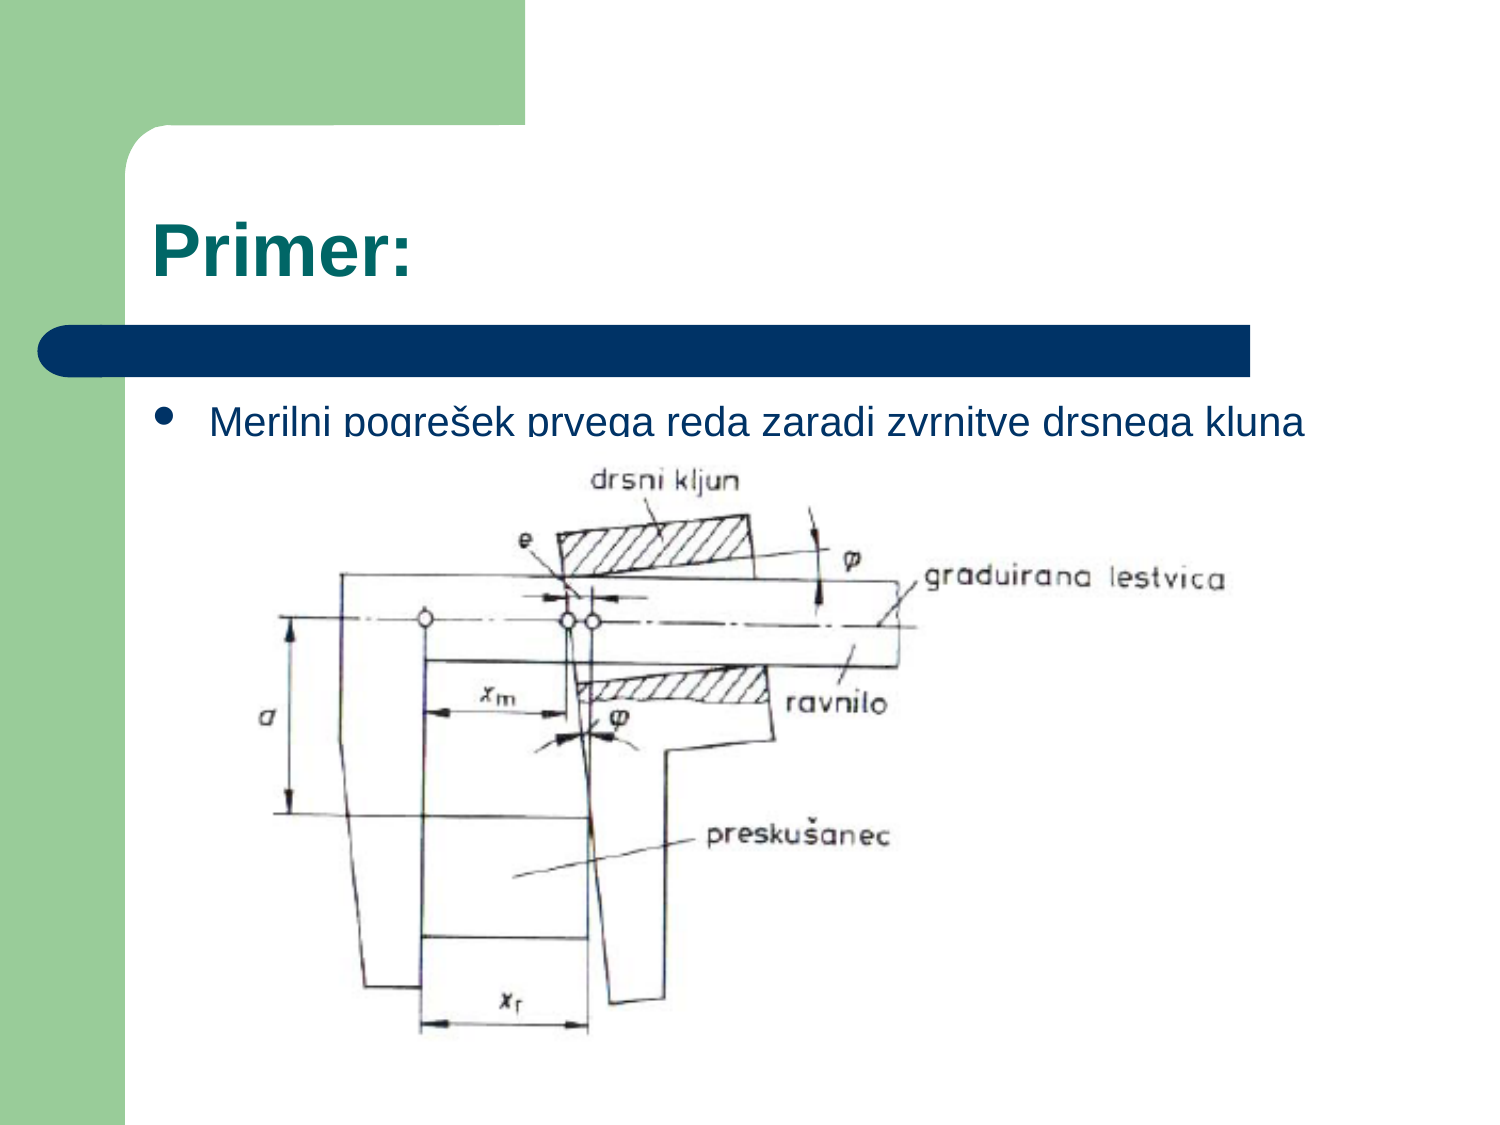

# Primer:
Merilni pogrešek prvega reda zaradi zvrnitve drsnega kluna